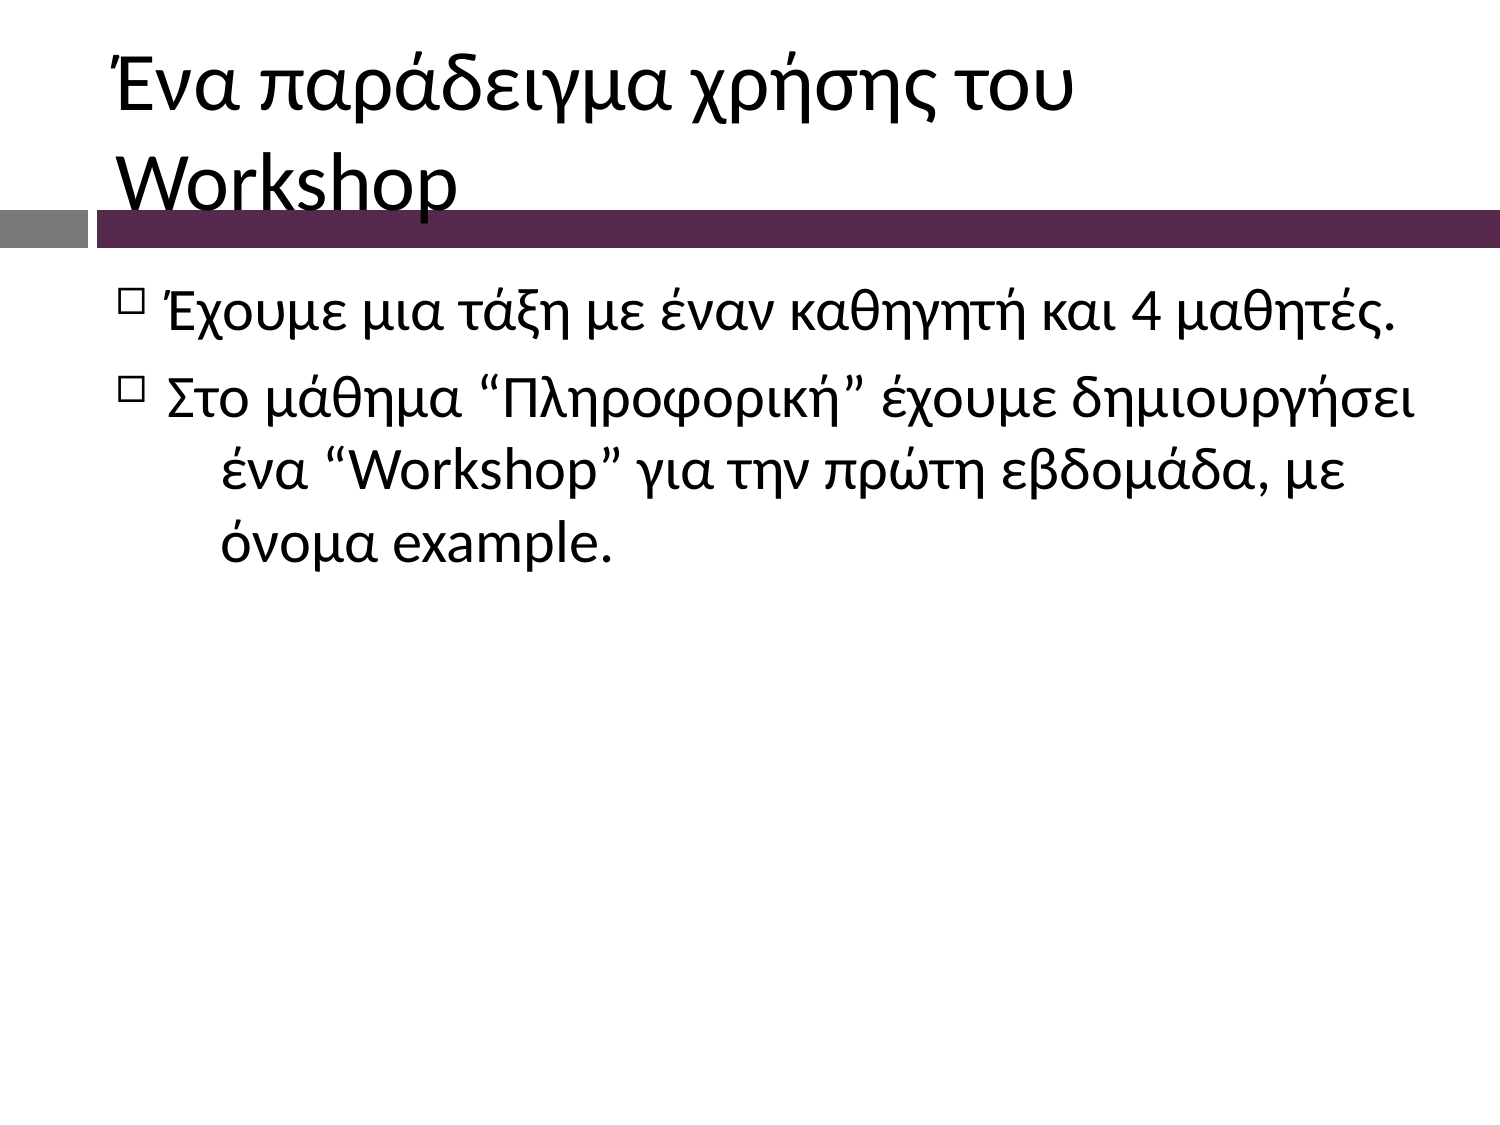

# Ένα παράδειγμα χρήσης του Workshop
Έχουμε μια τάξη με έναν καθηγητή και 4 μαθητές.
Στο μάθημα “Πληροφορική” έχουμε δημιουργήσει ένα “Workshop” για την πρώτη εβδομάδα, με όνομα example.